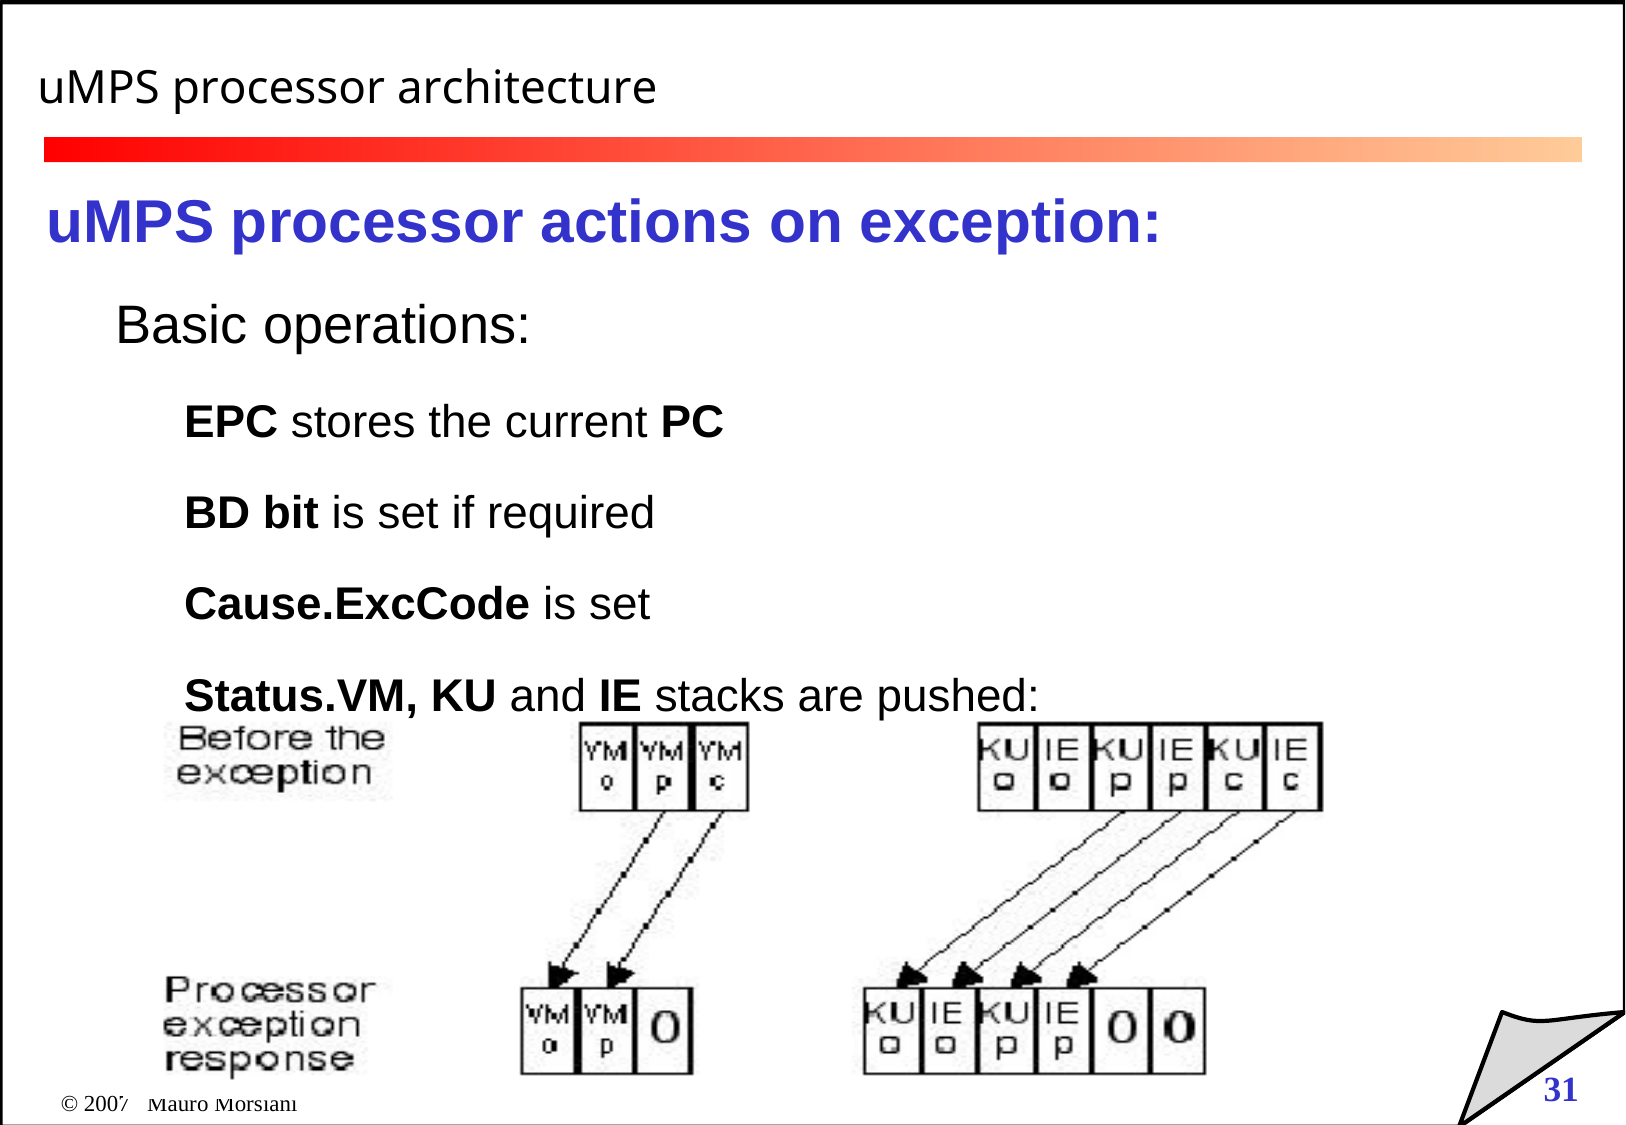

# uMPS processor architecture
uMPS processor actions on exception:
Basic operations:
EPC stores the current PC
BD bit is set if required
Cause.ExcCode is set
Status.VM, KU and IE stacks are pushed: